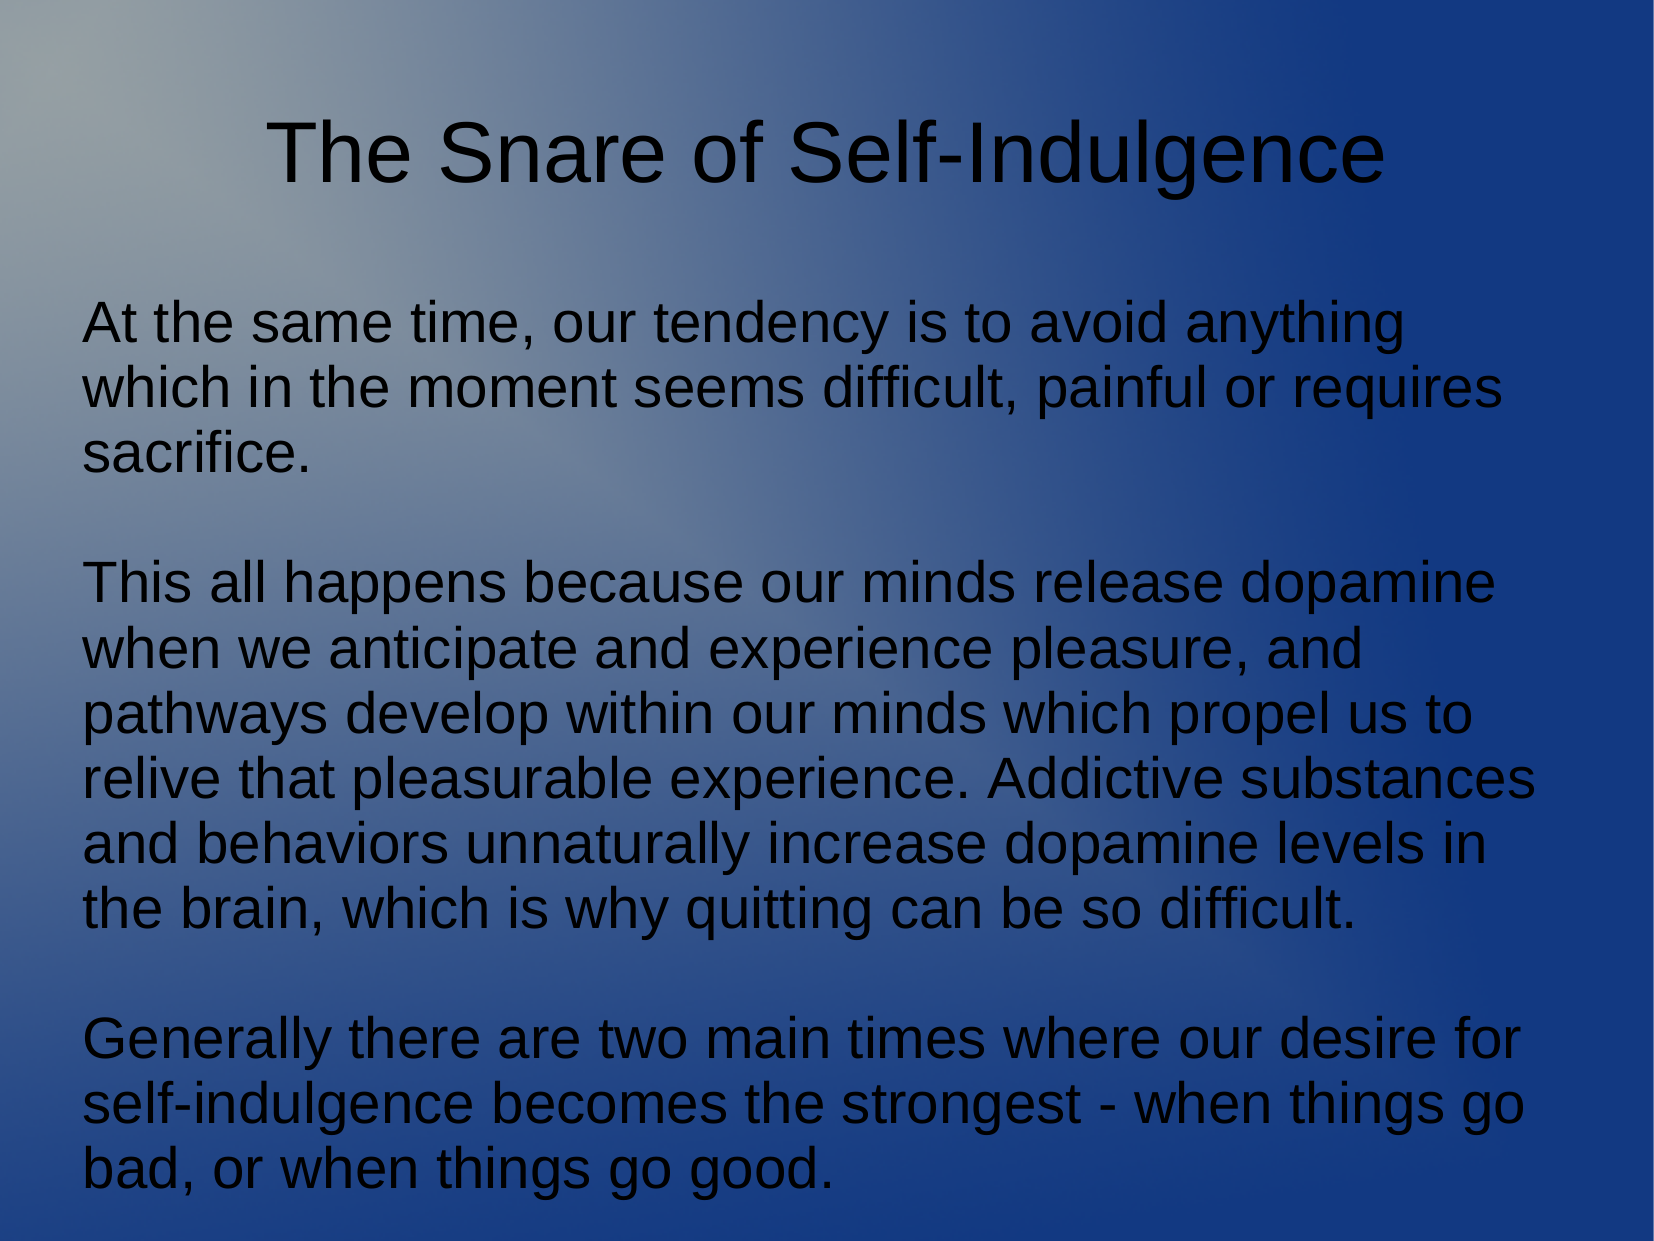

# The Snare of Self-Indulgence
At the same time, our tendency is to avoid anything which in the moment seems difficult, painful or requires sacrifice.
This all happens because our minds release dopamine when we anticipate and experience pleasure, and pathways develop within our minds which propel us to relive that pleasurable experience. Addictive substances and behaviors unnaturally increase dopamine levels in the brain, which is why quitting can be so difficult.
Generally there are two main times where our desire for self-indulgence becomes the strongest - when things go bad, or when things go good.